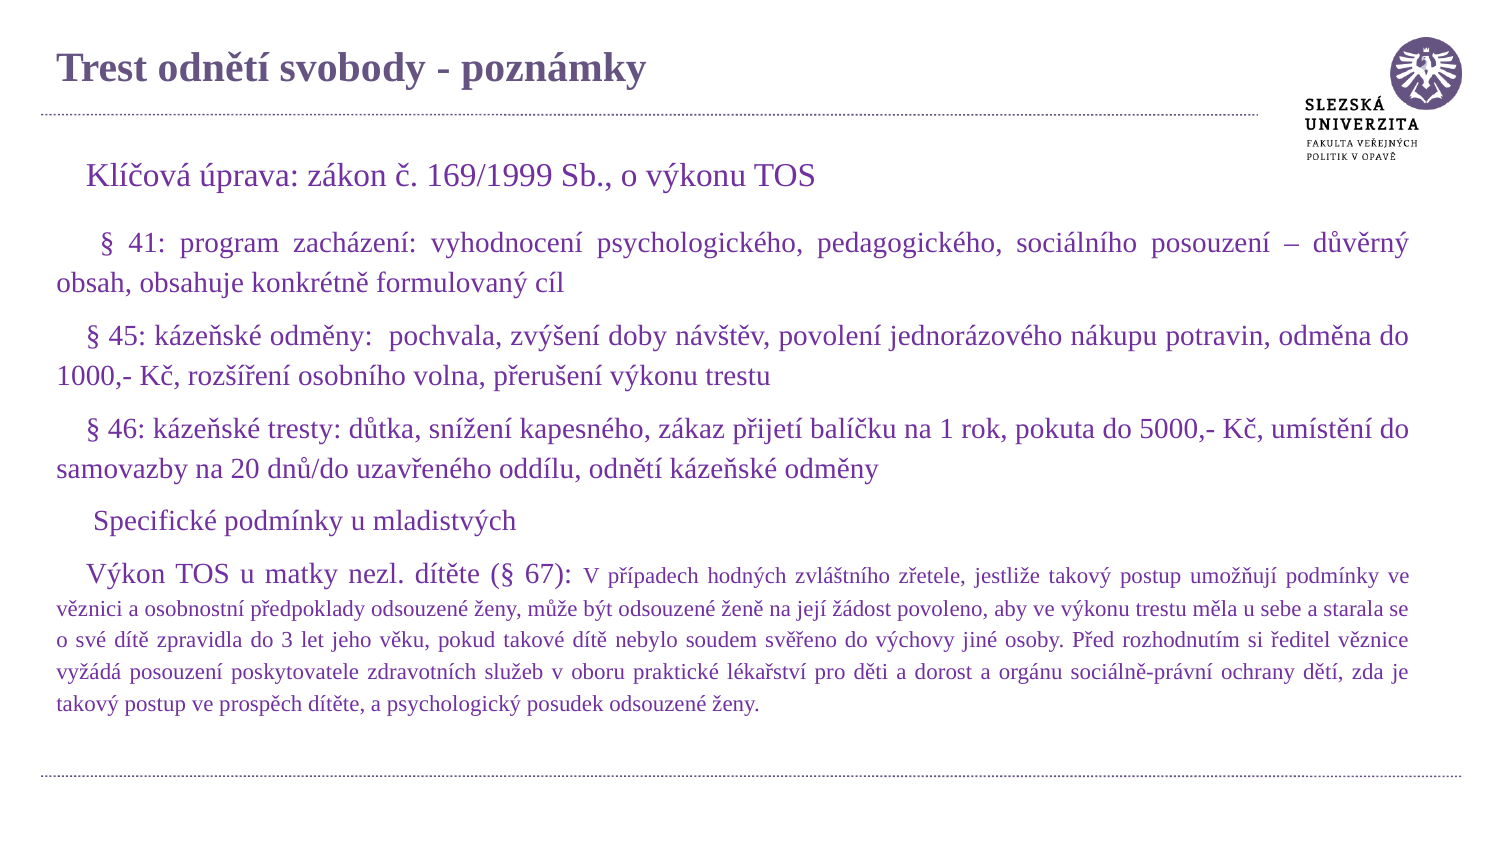

# Trest odnětí svobody - poznámky
Klíčová úprava: zákon č. 169/1999 Sb., o výkonu TOS
 § 41: program zacházení: vyhodnocení psychologického, pedagogického, sociálního posouzení – důvěrný obsah, obsahuje konkrétně formulovaný cíl
§ 45: kázeňské odměny: pochvala, zvýšení doby návštěv, povolení jednorázového nákupu potravin, odměna do 1000,- Kč, rozšíření osobního volna, přerušení výkonu trestu
§ 46: kázeňské tresty: důtka, snížení kapesného, zákaz přijetí balíčku na 1 rok, pokuta do 5000,- Kč, umístění do samovazby na 20 dnů/do uzavřeného oddílu, odnětí kázeňské odměny
 Specifické podmínky u mladistvých
Výkon TOS u matky nezl. dítěte (§ 67): V případech hodných zvláštního zřetele, jestliže takový postup umožňují podmínky ve věznici a osobnostní předpoklady odsouzené ženy, může být odsouzené ženě na její žádost povoleno, aby ve výkonu trestu měla u sebe a starala se o své dítě zpravidla do 3 let jeho věku, pokud takové dítě nebylo soudem svěřeno do výchovy jiné osoby. Před rozhodnutím si ředitel věznice vyžádá posouzení poskytovatele zdravotních služeb v oboru praktické lékařství pro děti a dorost a orgánu sociálně-právní ochrany dětí, zda je takový postup ve prospěch dítěte, a psychologický posudek odsouzené ženy.